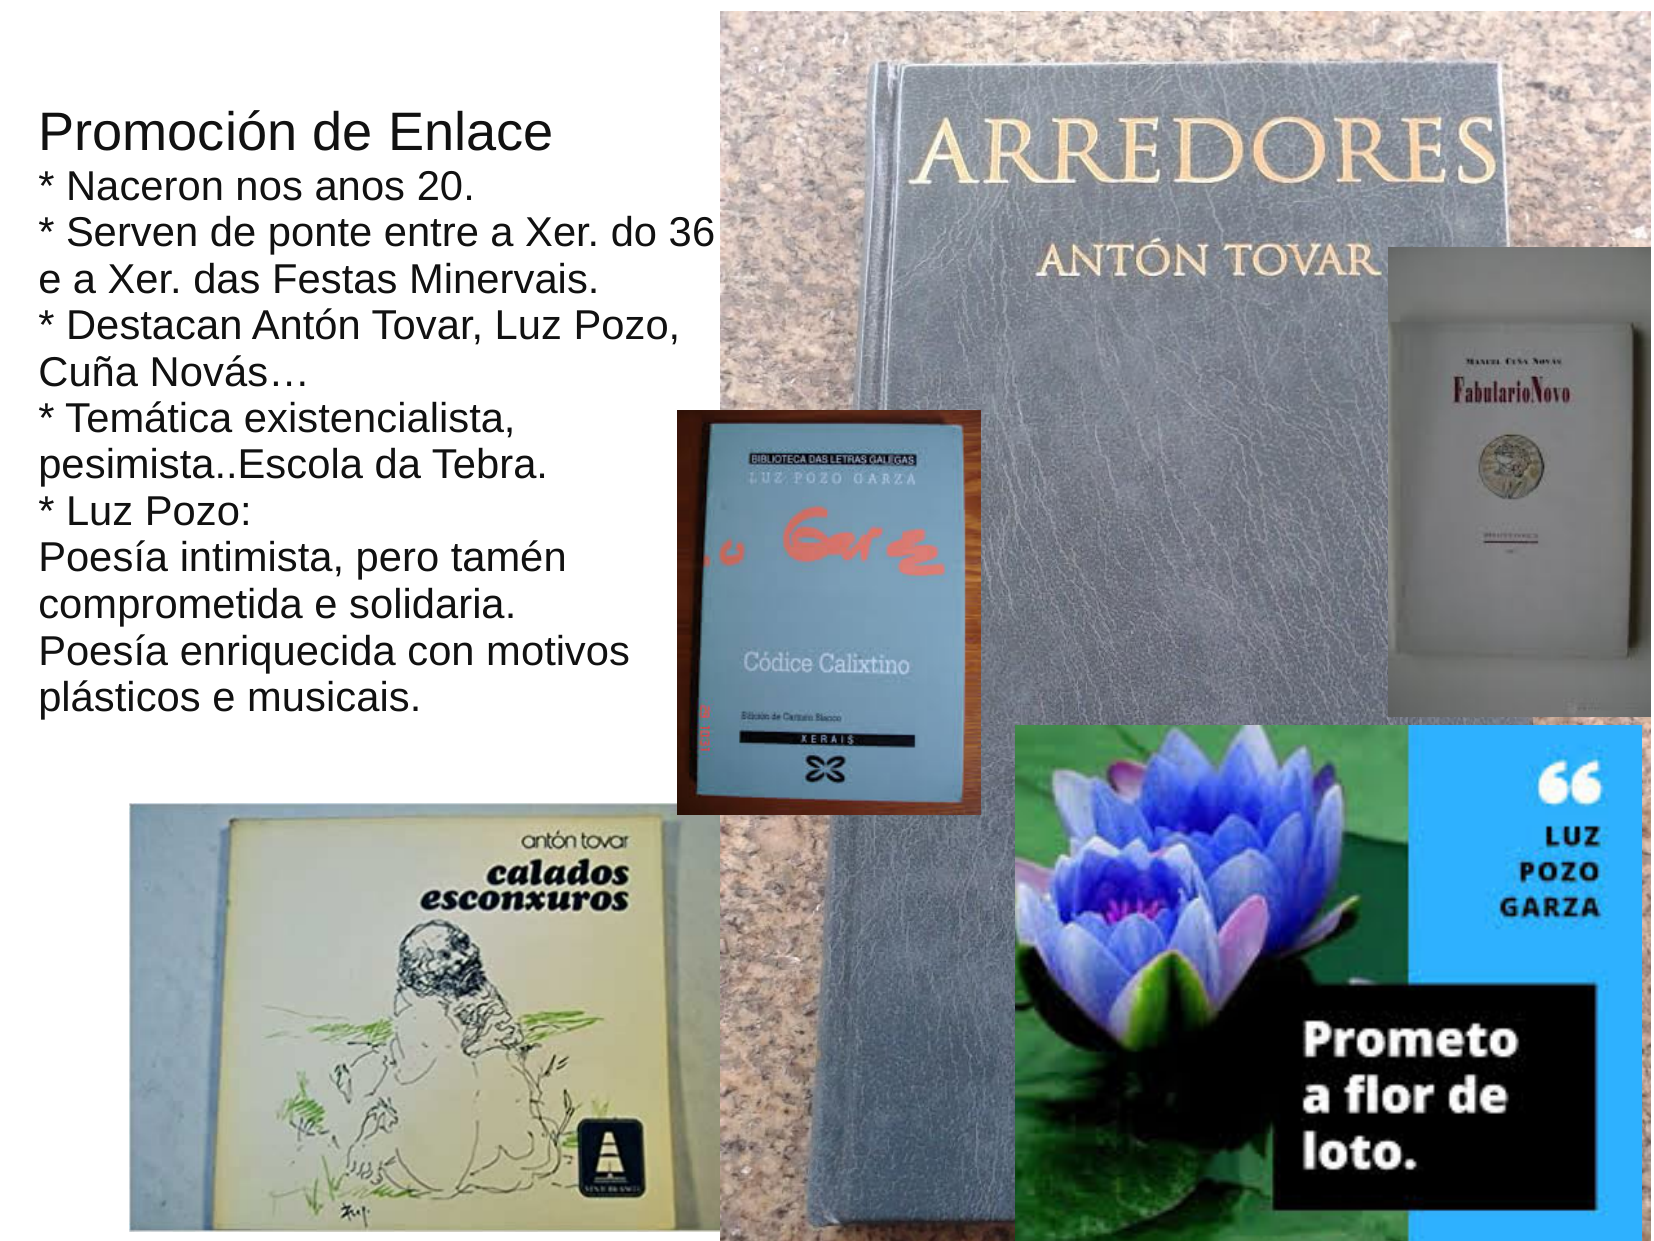

Promoción de Enlace
* Naceron nos anos 20.
* Serven de ponte entre a Xer. do 36
e a Xer. das Festas Minervais.
* Destacan Antón Tovar, Luz Pozo,
Cuña Novás…
* Temática existencialista, pesimista..Escola da Tebra.
* Luz Pozo:
Poesía intimista, pero tamén comprometida e solidaria.
Poesía enriquecida con motivos plásticos e musicais.